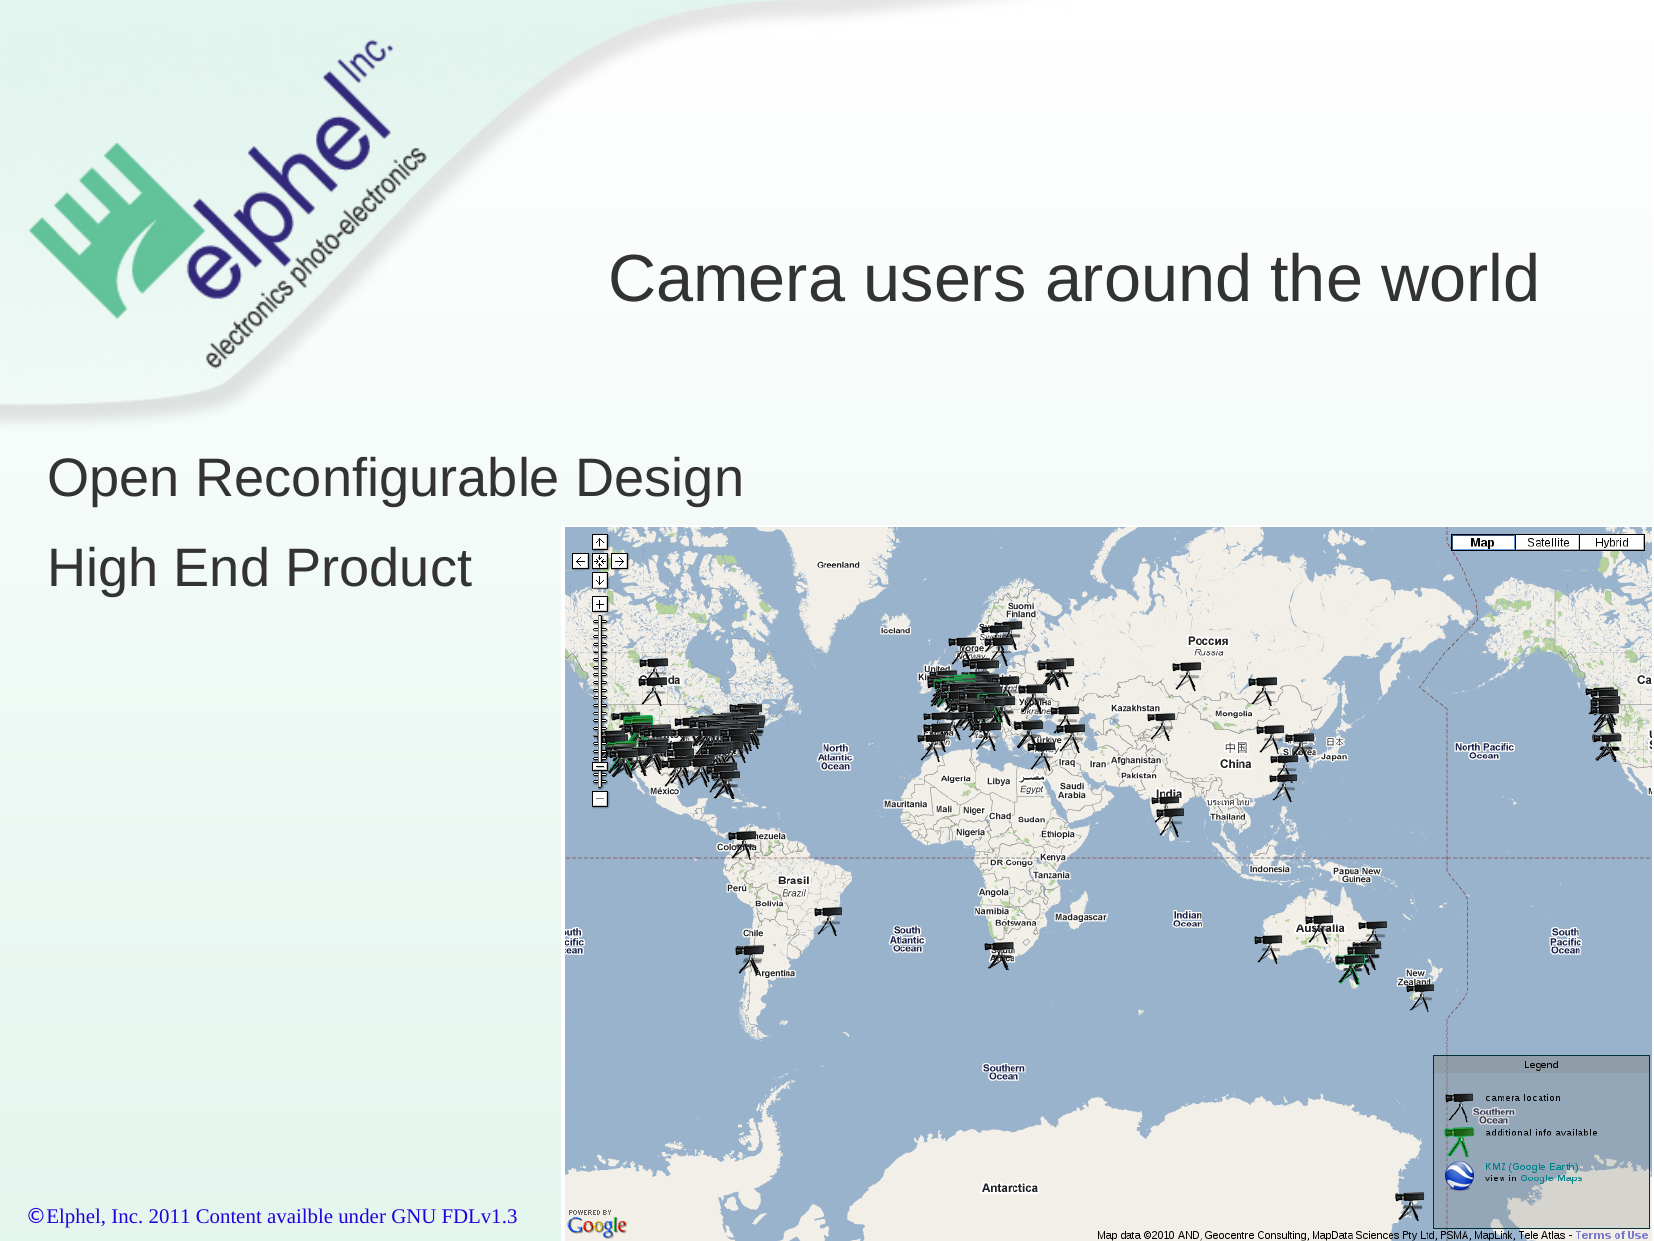

# Camera users around the world
Open Reconfigurable Design
High End Product